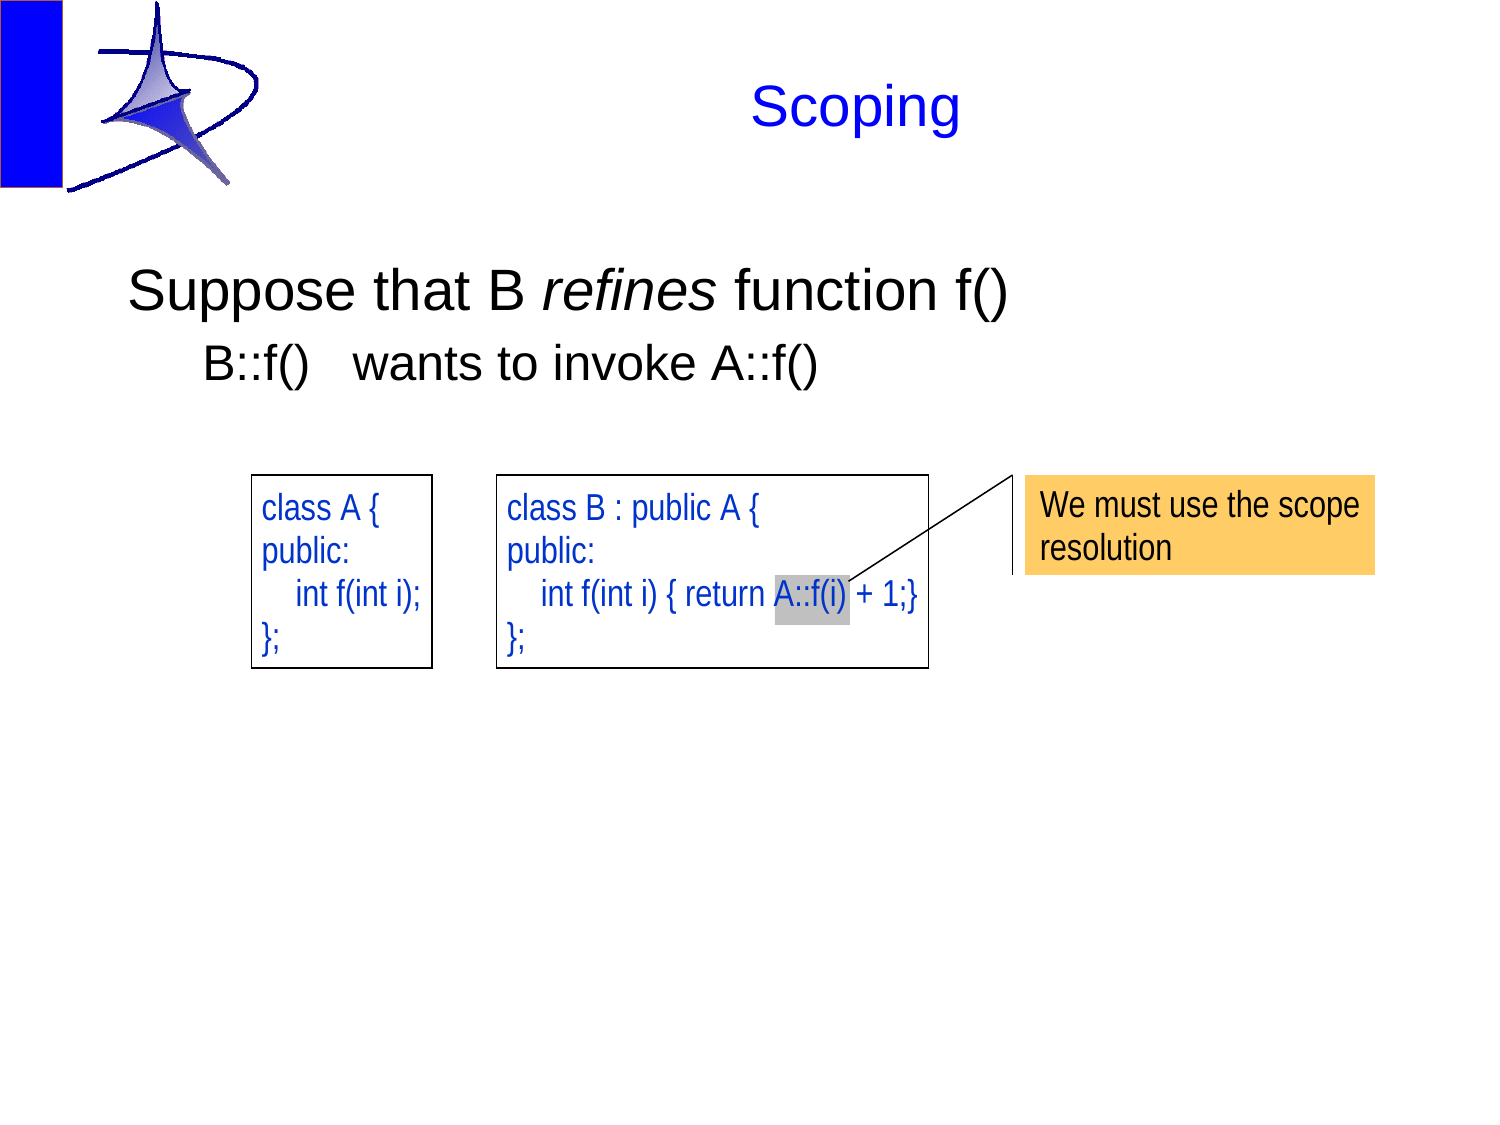

# Scoping
Suppose that B refines function f()
B::f() wants to invoke A::f()
class A {
public:
 int f(int i);
};
class B : public A {
public:
 int f(int i) { return A::f(i) + 1;}
};
We must use the scope
resolution